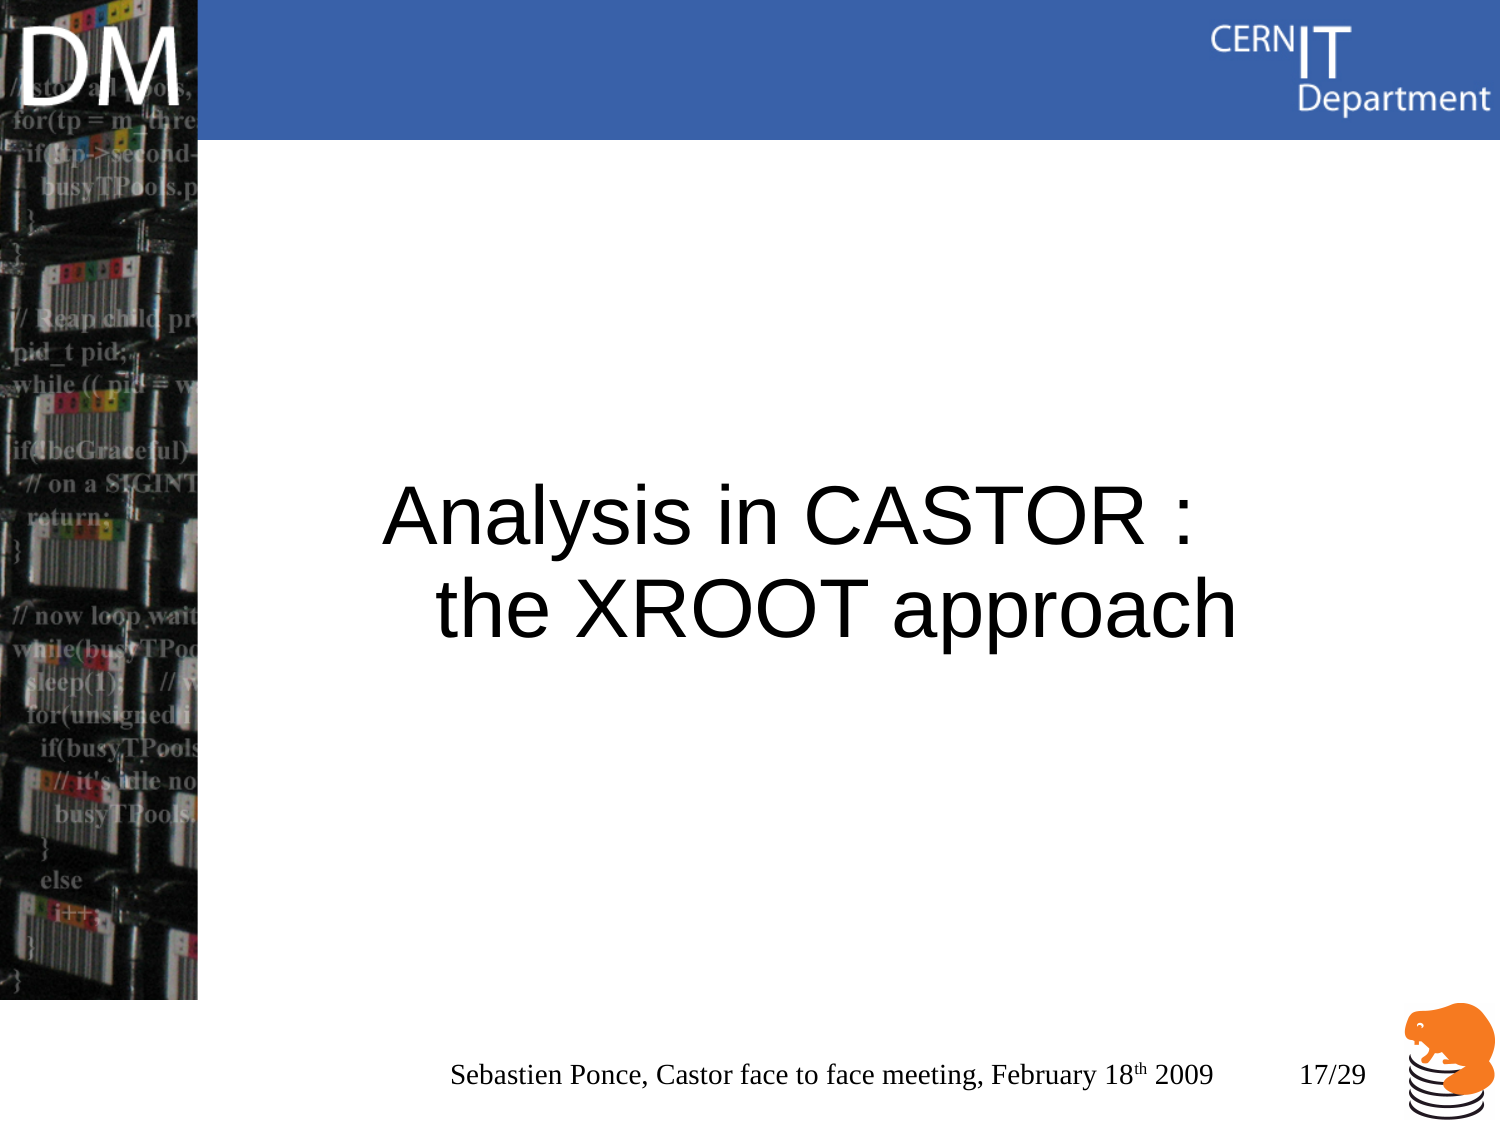

#
Analysis in CASTOR : the XROOT approach